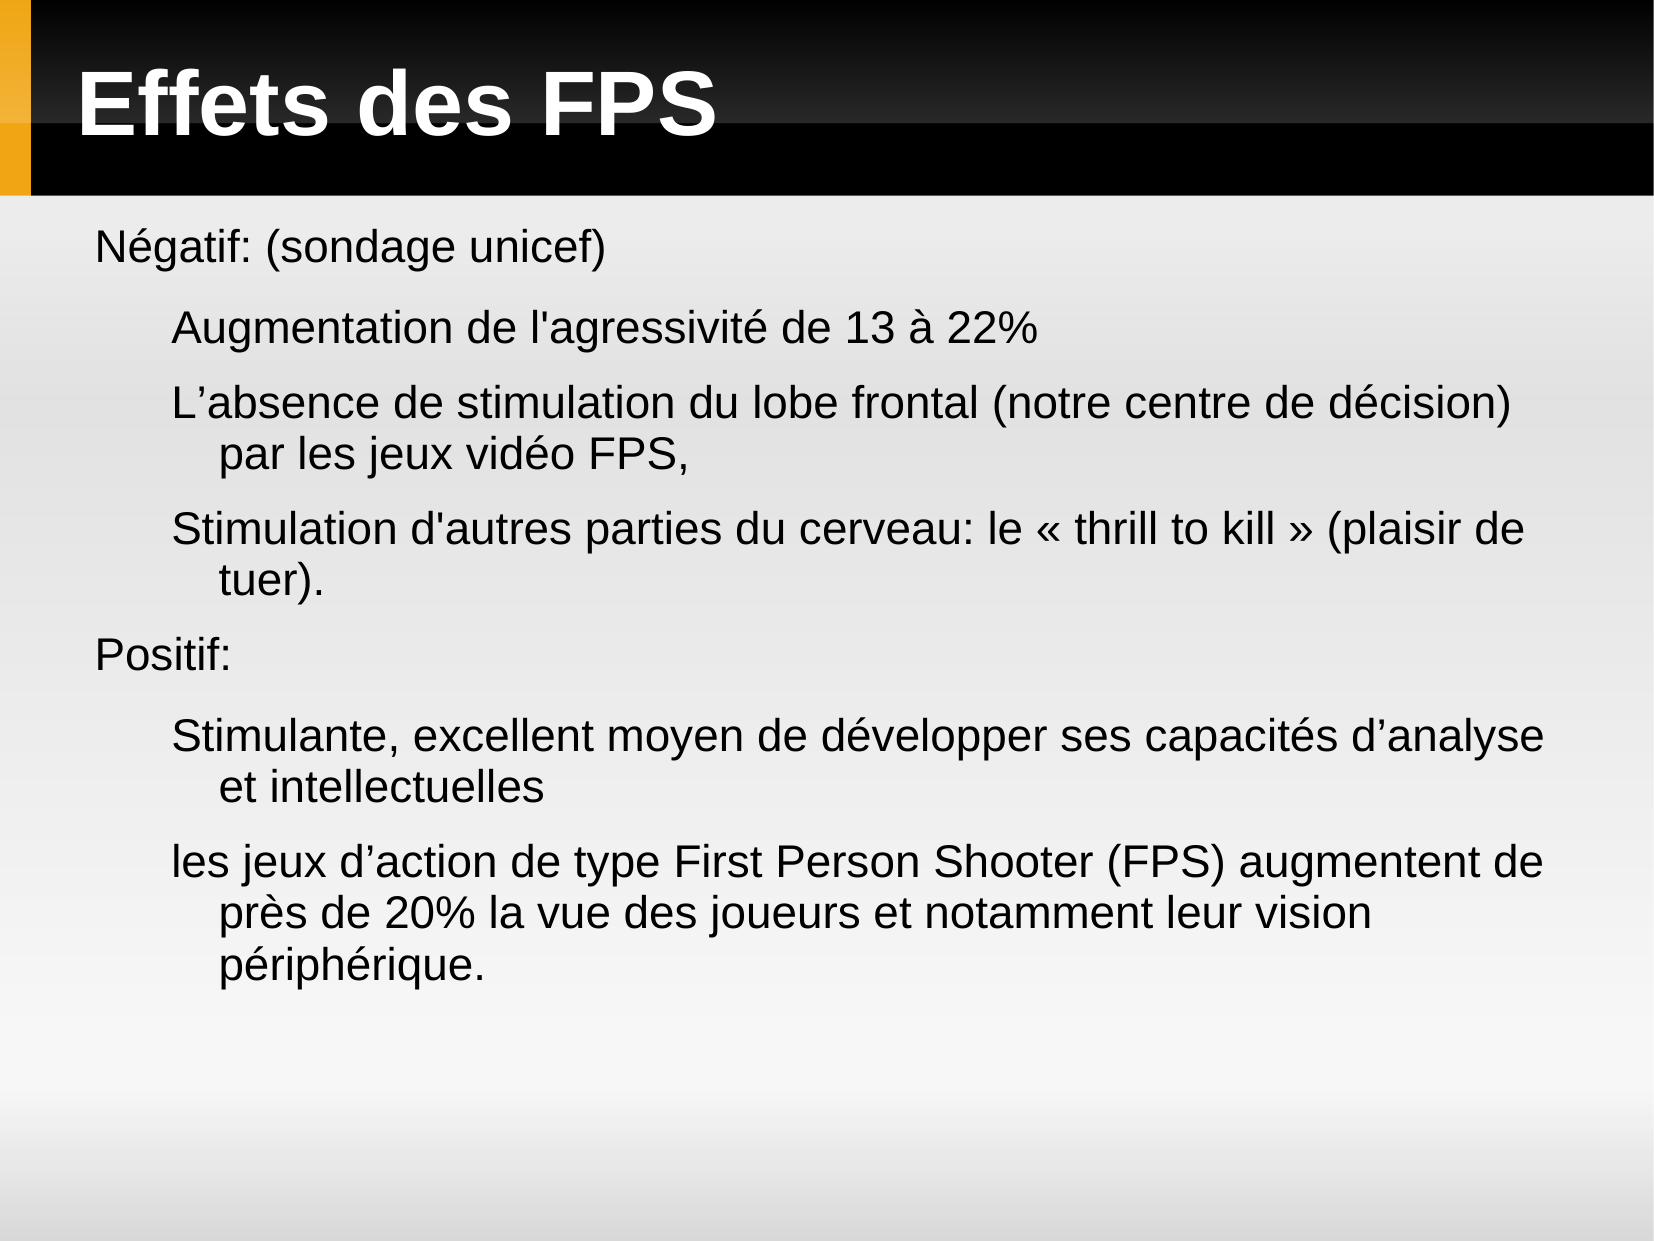

# Effets des FPS
Négatif: (sondage unicef)
Augmentation de l'agressivité de 13 à 22%
L’absence de stimulation du lobe frontal (notre centre de décision) par les jeux vidéo FPS,
Stimulation d'autres parties du cerveau: le « thrill to kill » (plaisir de tuer).
Positif:
Stimulante, excellent moyen de développer ses capacités d’analyse et intellectuelles
les jeux d’action de type First Person Shooter (FPS) augmentent de près de 20% la vue des joueurs et notamment leur vision périphérique.